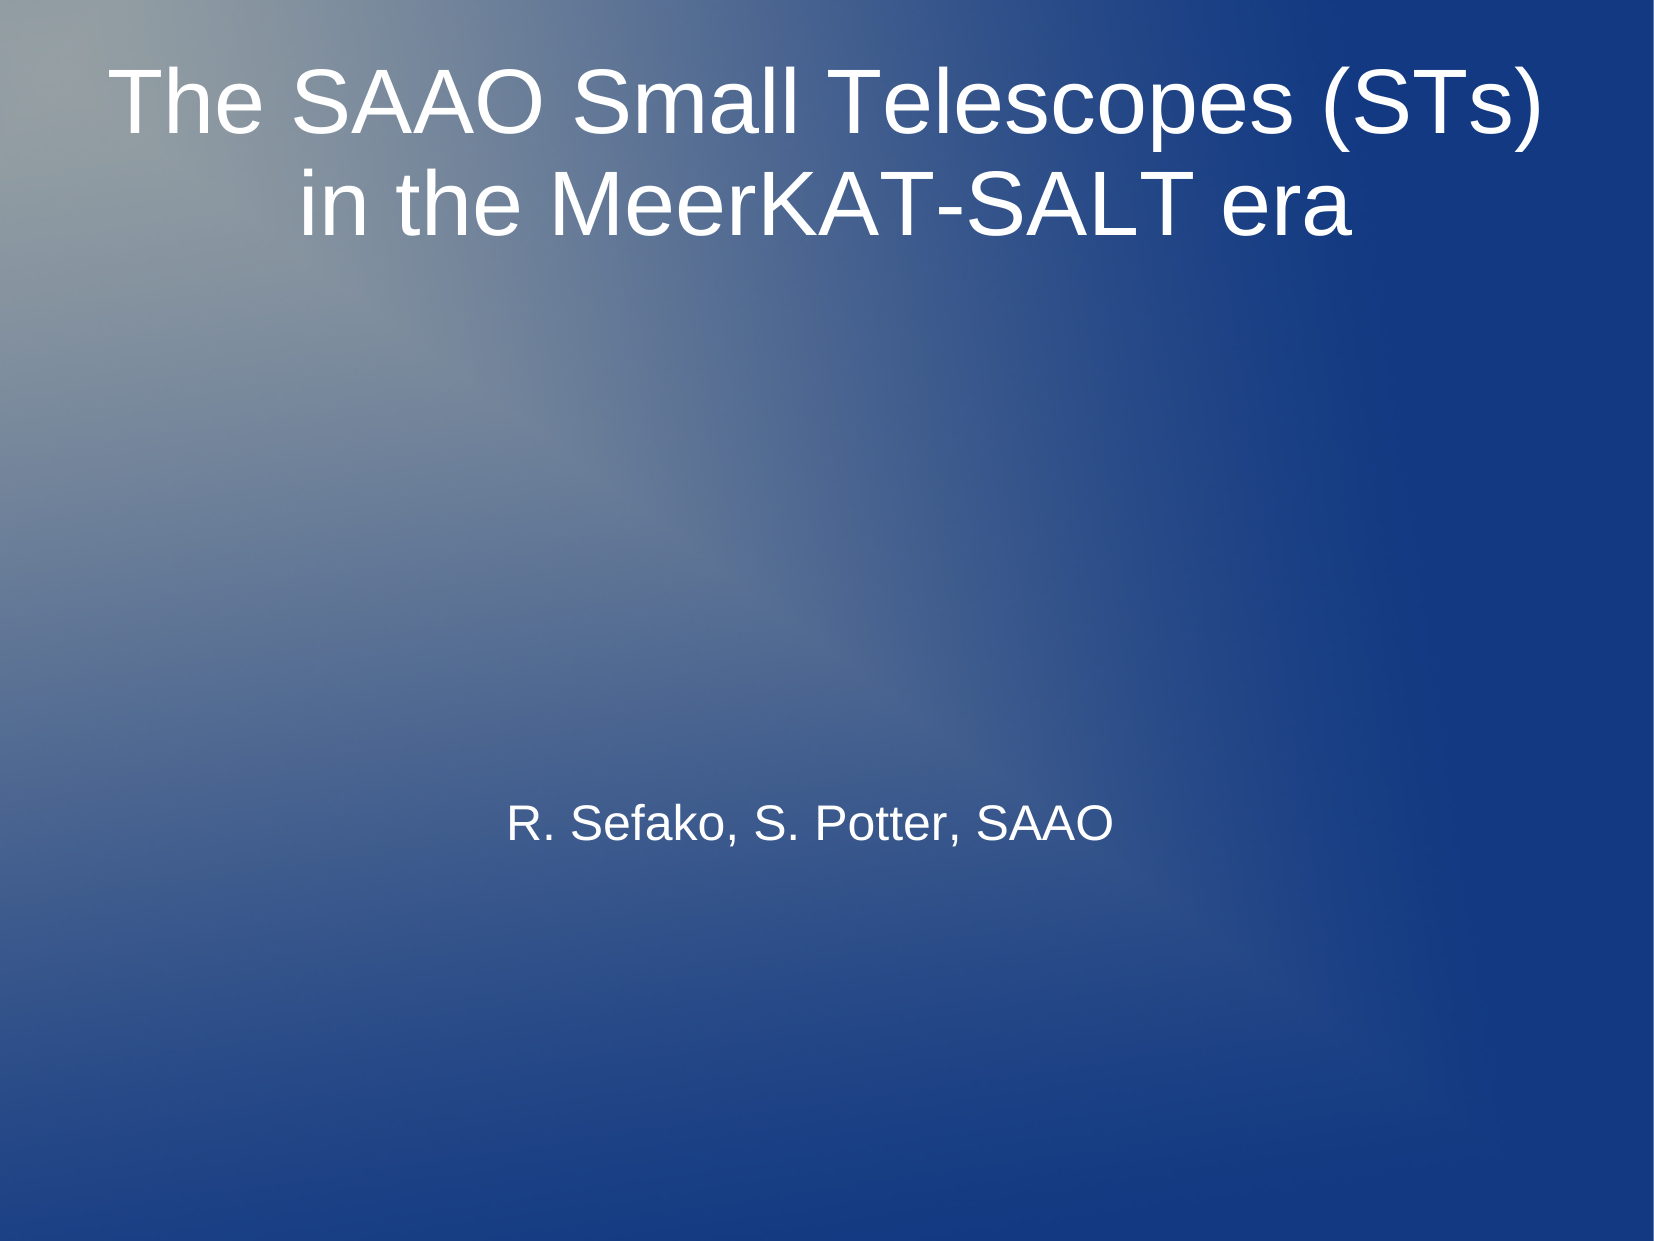

# The SAAO Small Telescopes (STs) in the MeerKAT-SALT era
R. Sefako, S. Potter, SAAO